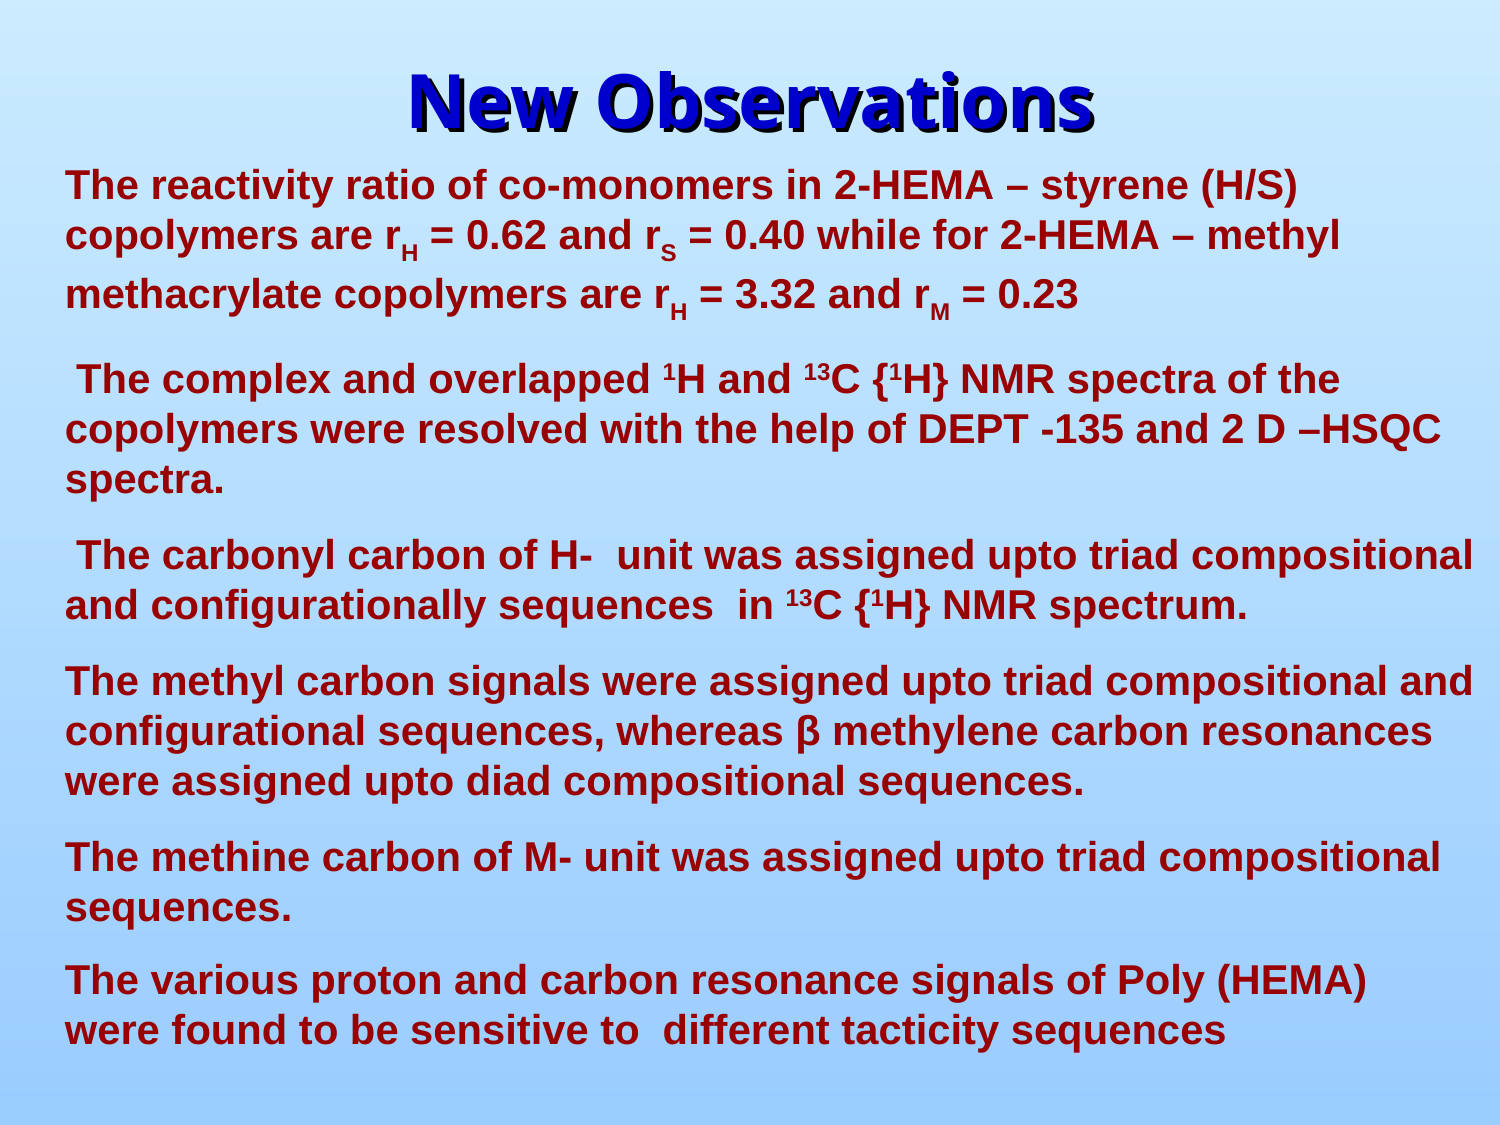

# New Observations
The reactivity ratio of co-monomers in 2-HEMA – styrene (H/S) copolymers are rH = 0.62 and rS = 0.40 while for 2-HEMA – methyl methacrylate copolymers are rH = 3.32 and rM = 0.23
 The complex and overlapped 1H and 13C {1H} NMR spectra of the copolymers were resolved with the help of DEPT -135 and 2 D –HSQC spectra.
 The carbonyl carbon of H- unit was assigned upto triad compositional and configurationally sequences in 13C {1H} NMR spectrum.
The methyl carbon signals were assigned upto triad compositional and configurational sequences, whereas β methylene carbon resonances were assigned upto diad compositional sequences.
The methine carbon of M- unit was assigned upto triad compositional sequences.
The various proton and carbon resonance signals of Poly (HEMA) were found to be sensitive to different tacticity sequences